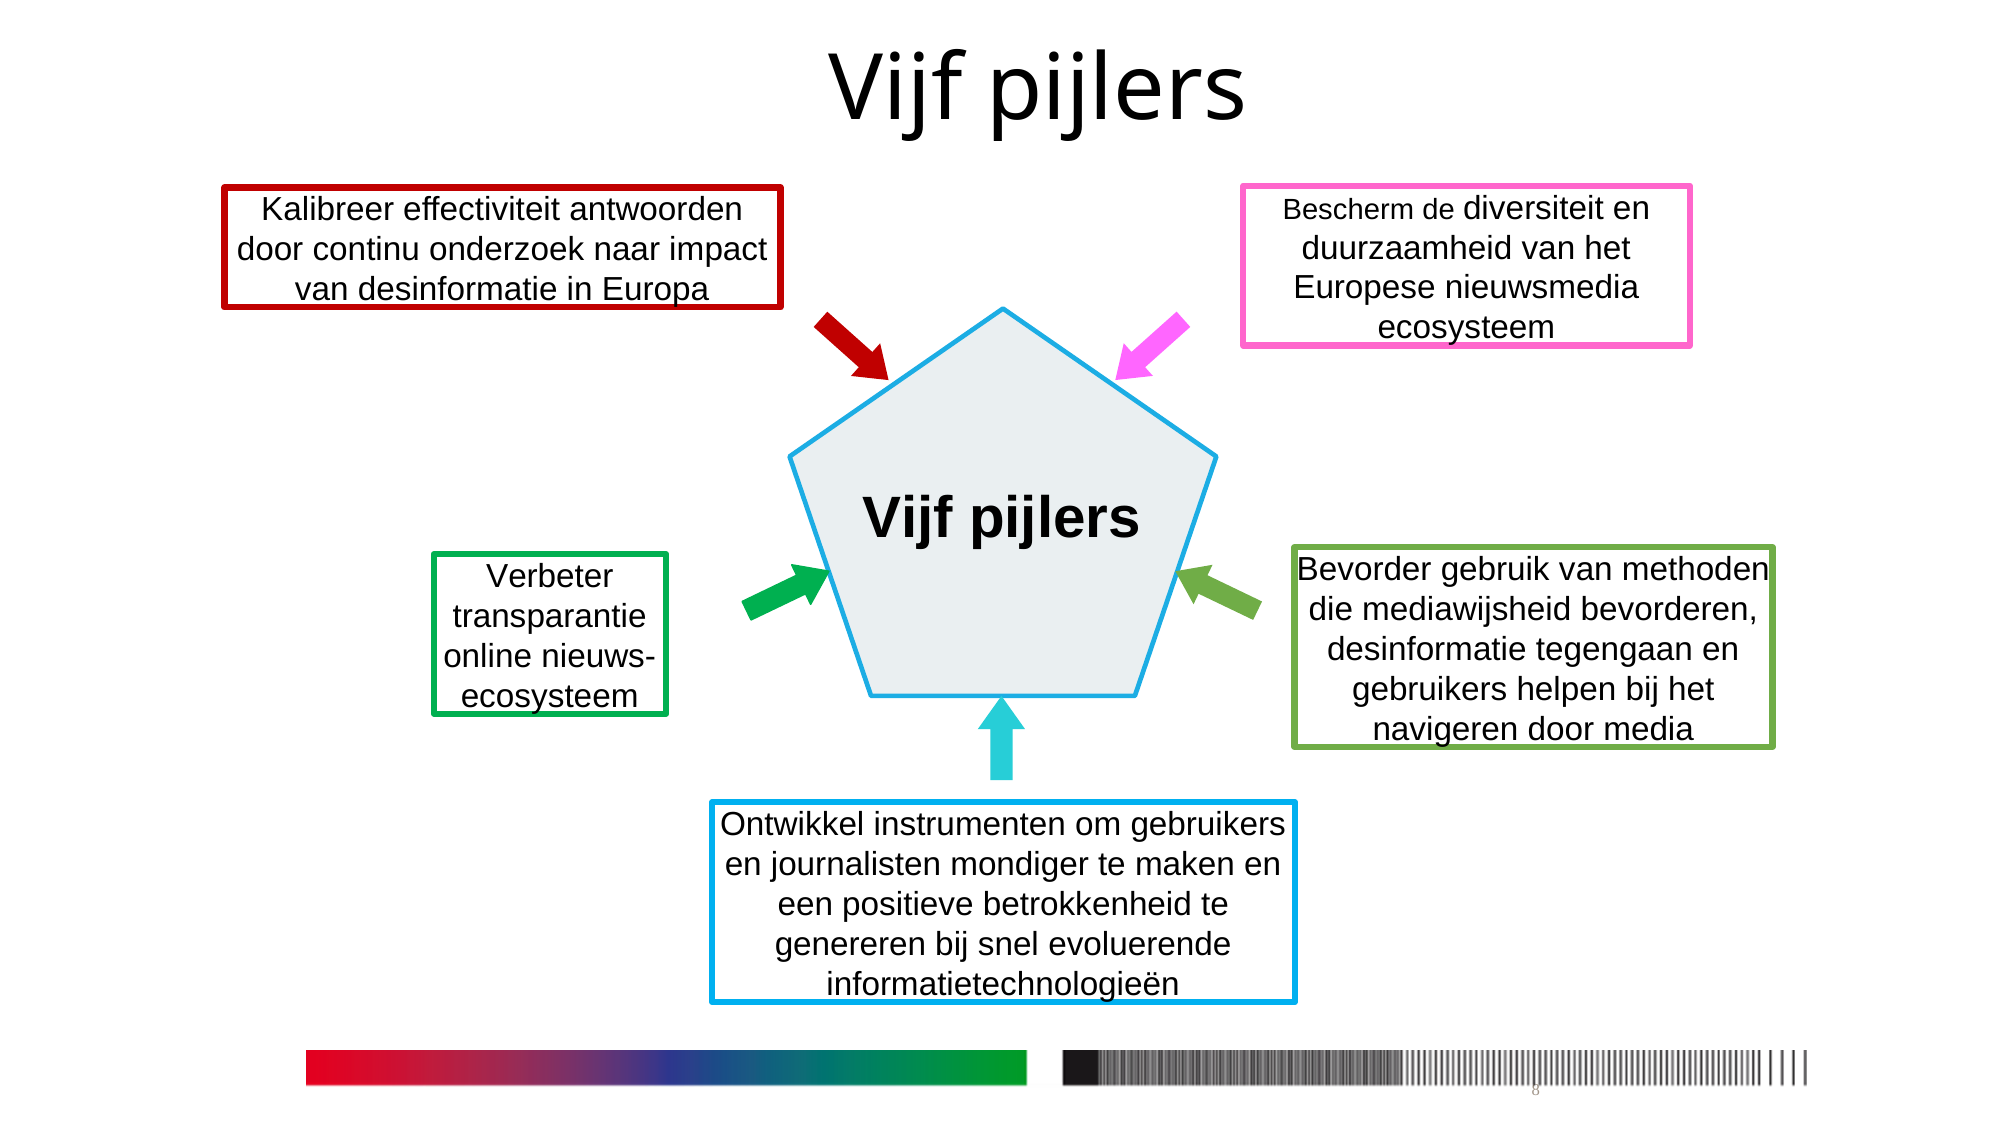

Vijf pijlers
Bescherm de diversiteit en duurzaamheid van het Europese nieuwsmedia ecosysteem
Kalibreer effectiviteit antwoorden door continu onderzoek naar impact van desinformatie in Europa
Vijf pijlers
Bevorder gebruik van methoden die mediawijsheid bevorderen, desinformatie tegengaan en gebruikers helpen bij het navigeren door media
Verbeter transparantie online nieuws-ecosysteem
Ontwikkel instrumenten om gebruikers en journalisten mondiger te maken en een positieve betrokkenheid te genereren bij snel evoluerende informatietechnologieën